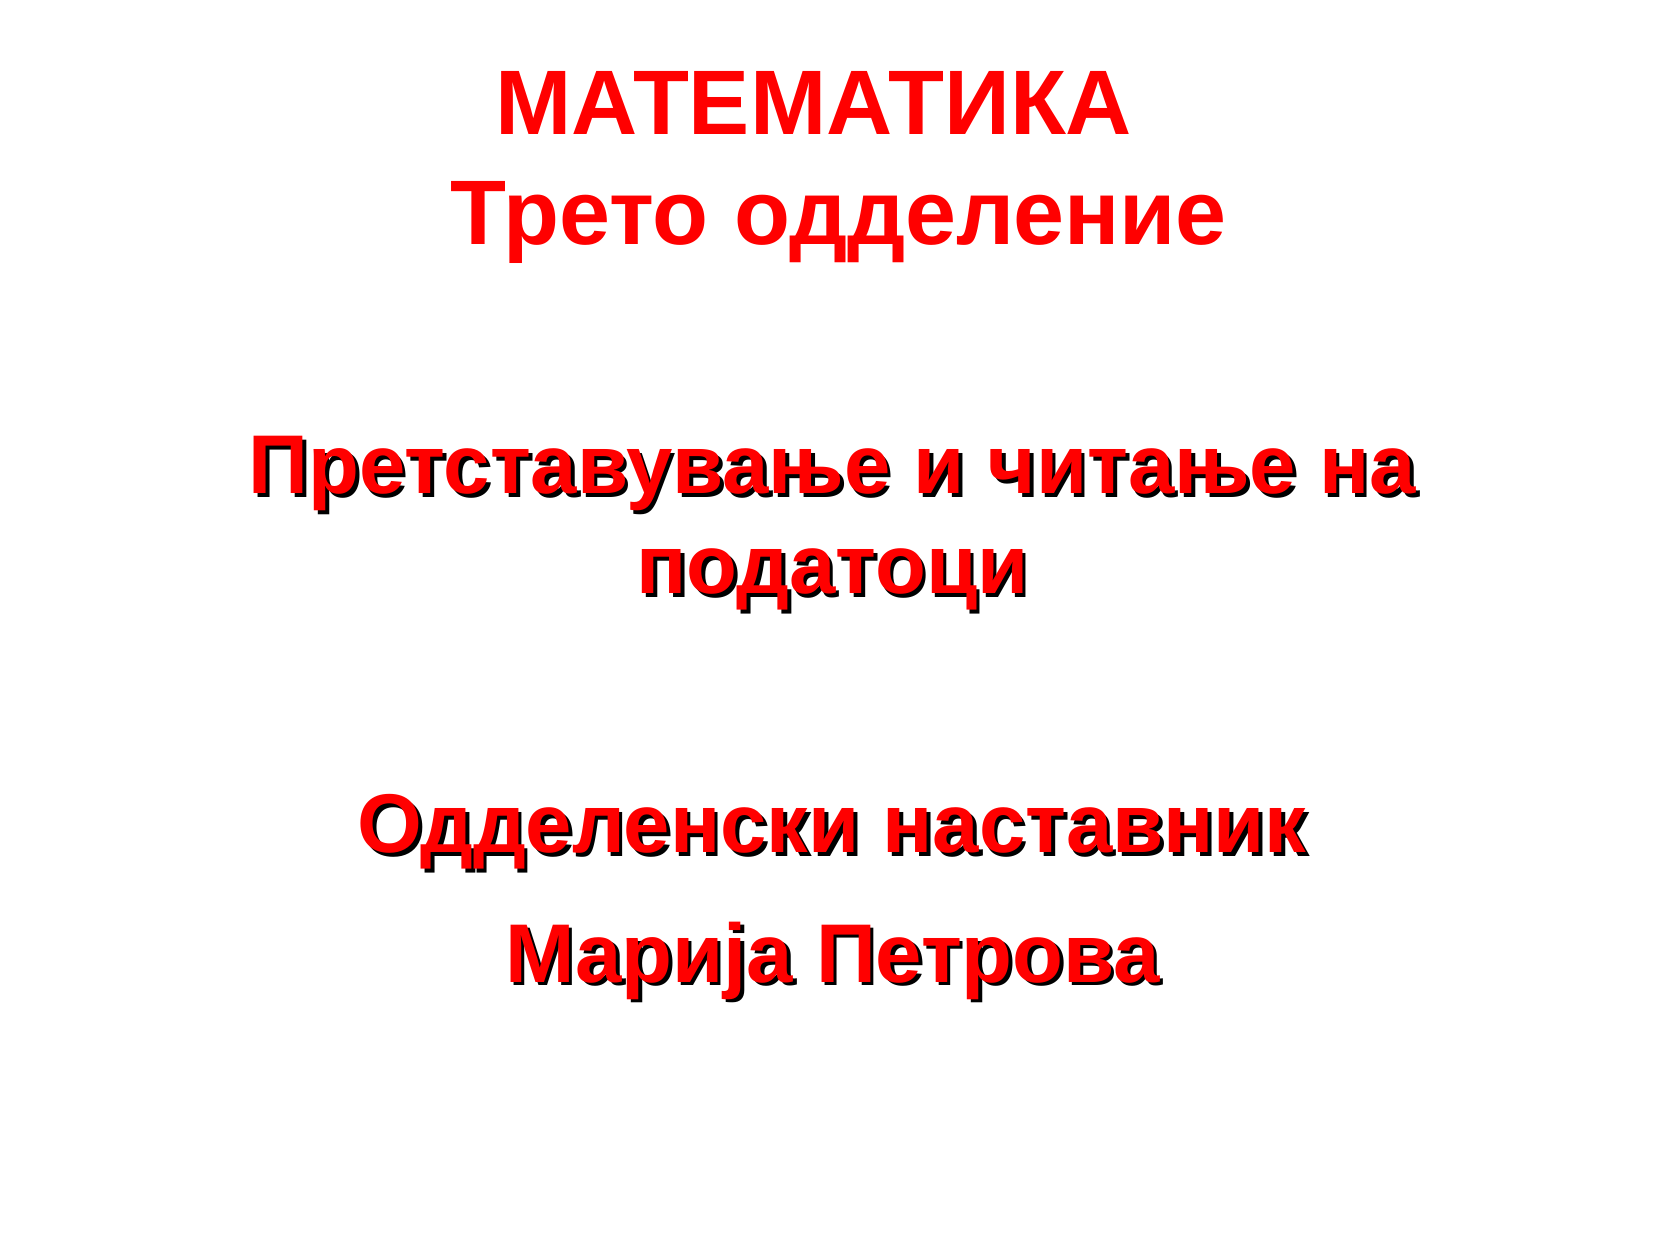

# МАТЕМАТИКА Трето одделение
Претставување и читање на податоци
Одделенски наставник
Марија Петрова